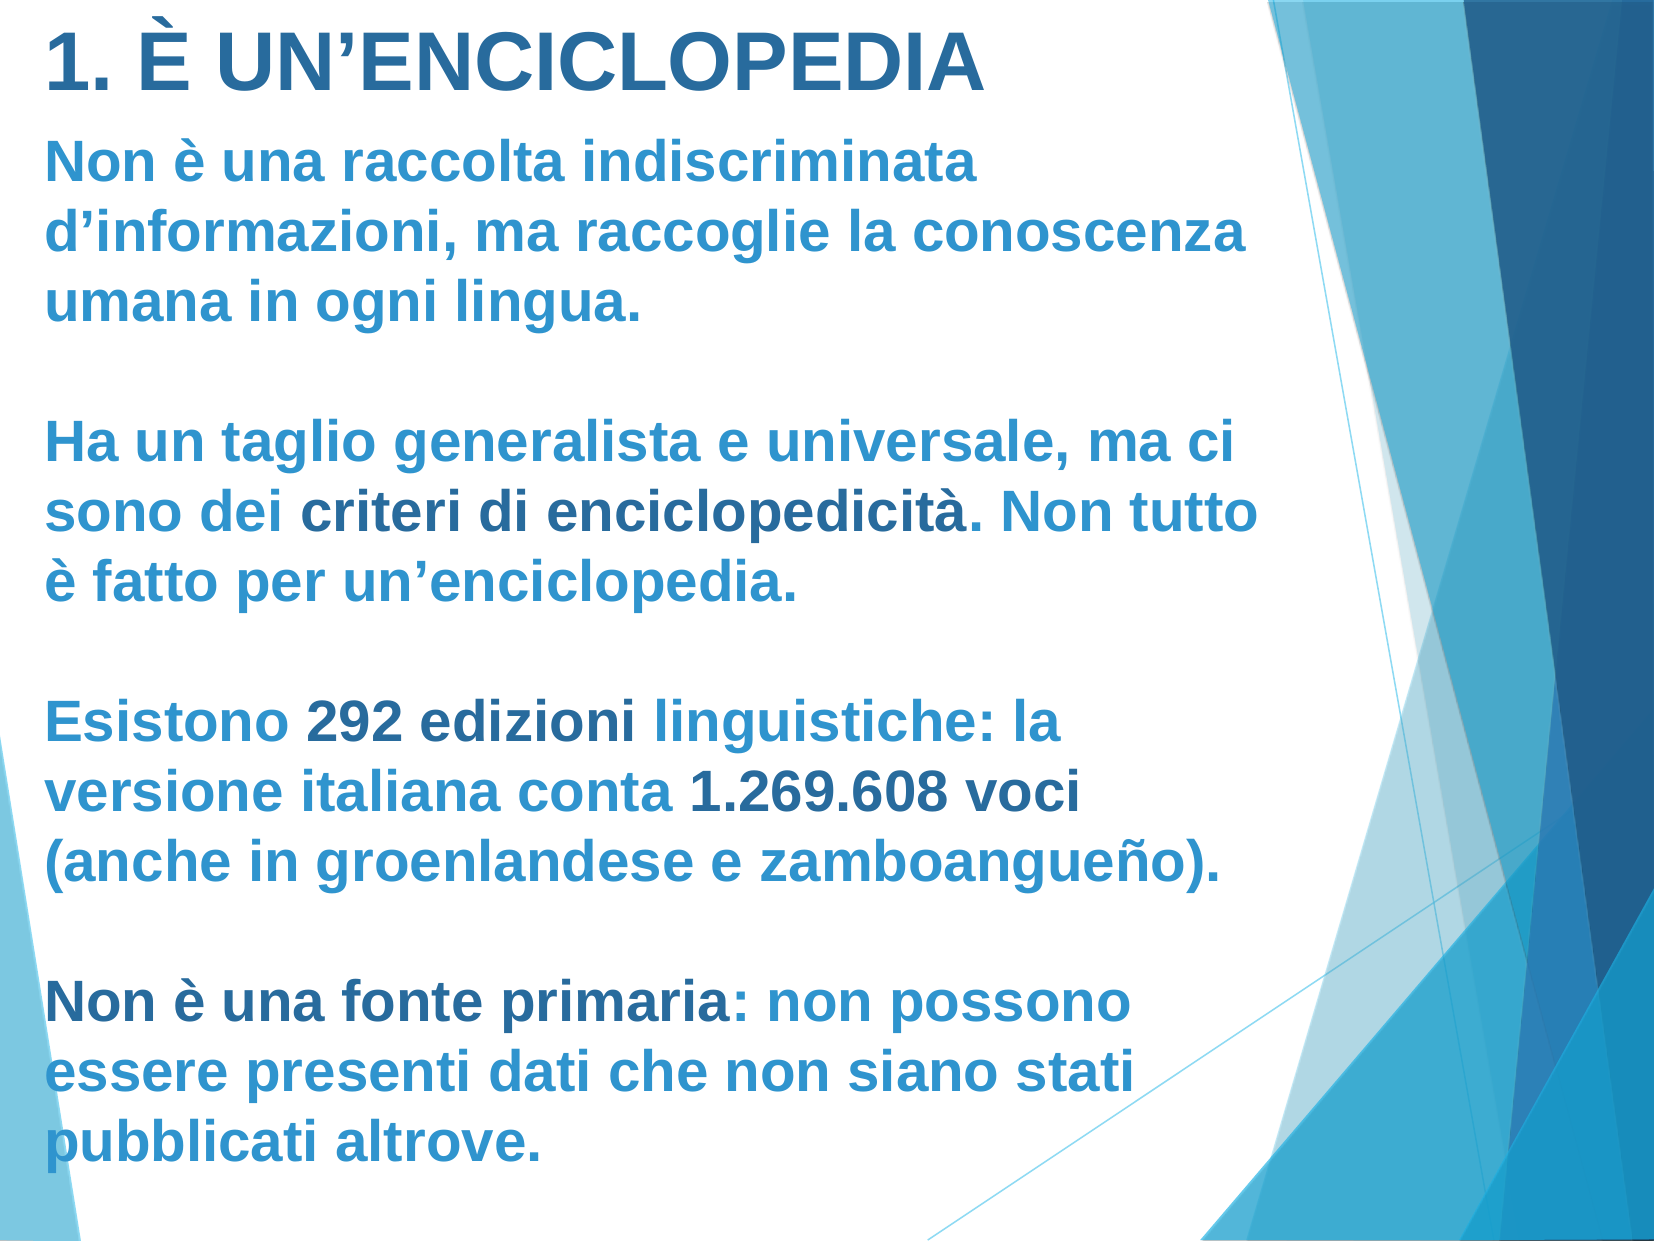

1. È UN’ENCICLOPEDIA
Non è una raccolta indiscriminata d’informazioni, ma raccoglie la conoscenza umana in ogni lingua.
Ha un taglio generalista e universale, ma ci sono dei criteri di enciclopedicità. Non tutto è fatto per un’enciclopedia.
Esistono 292 edizioni linguistiche: la versione italiana conta 1.269.608 voci
(anche in groenlandese e zamboangueño).
Non è una fonte primaria: non possono essere presenti dati che non siano stati pubblicati altrove.